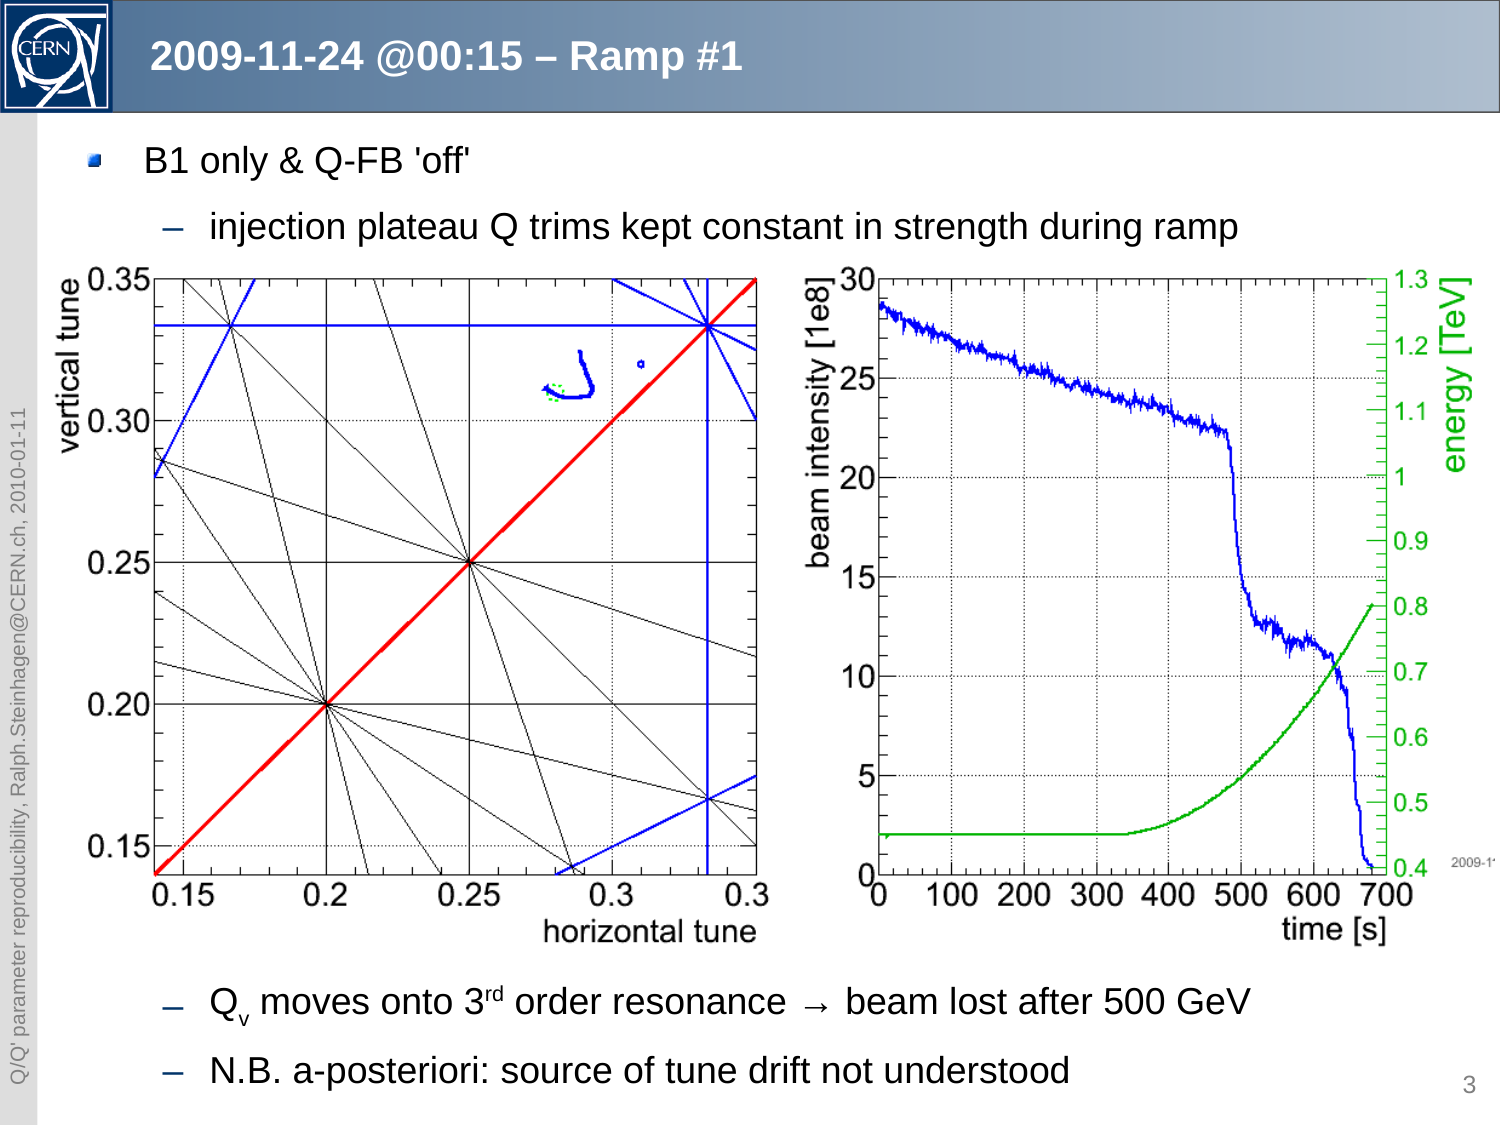

# 2009-11-24 @00:15 – Ramp #1
B1 only & Q-FB 'off'
injection plateau Q trims kept constant in strength during ramp
Qv moves onto 3rd order resonance → beam lost after 500 GeV
N.B. a-posteriori: source of tune drift not understood